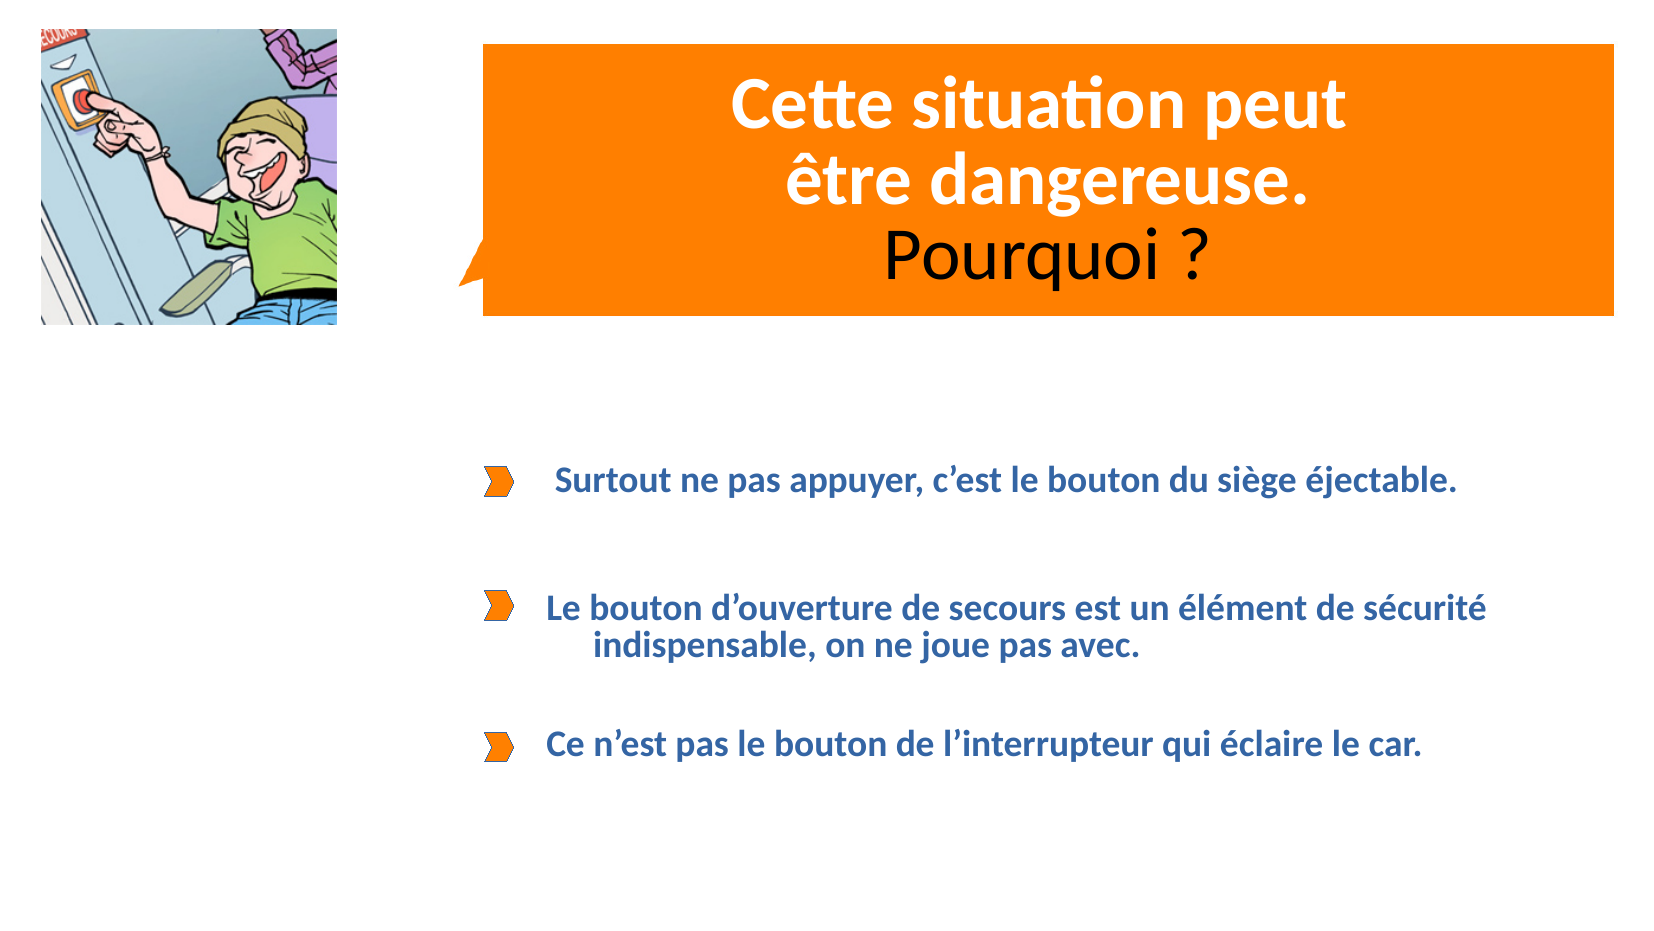

Cette situation peut
être dangereuse.
Pourquoi ?
 Surtout ne pas appuyer, c’est le bouton du siège éjectable.
Le bouton d’ouverture de secours est un élément de sécurité indispensable, on ne joue pas avec.
Ce n’est pas le bouton de l’interrupteur qui éclaire le car.